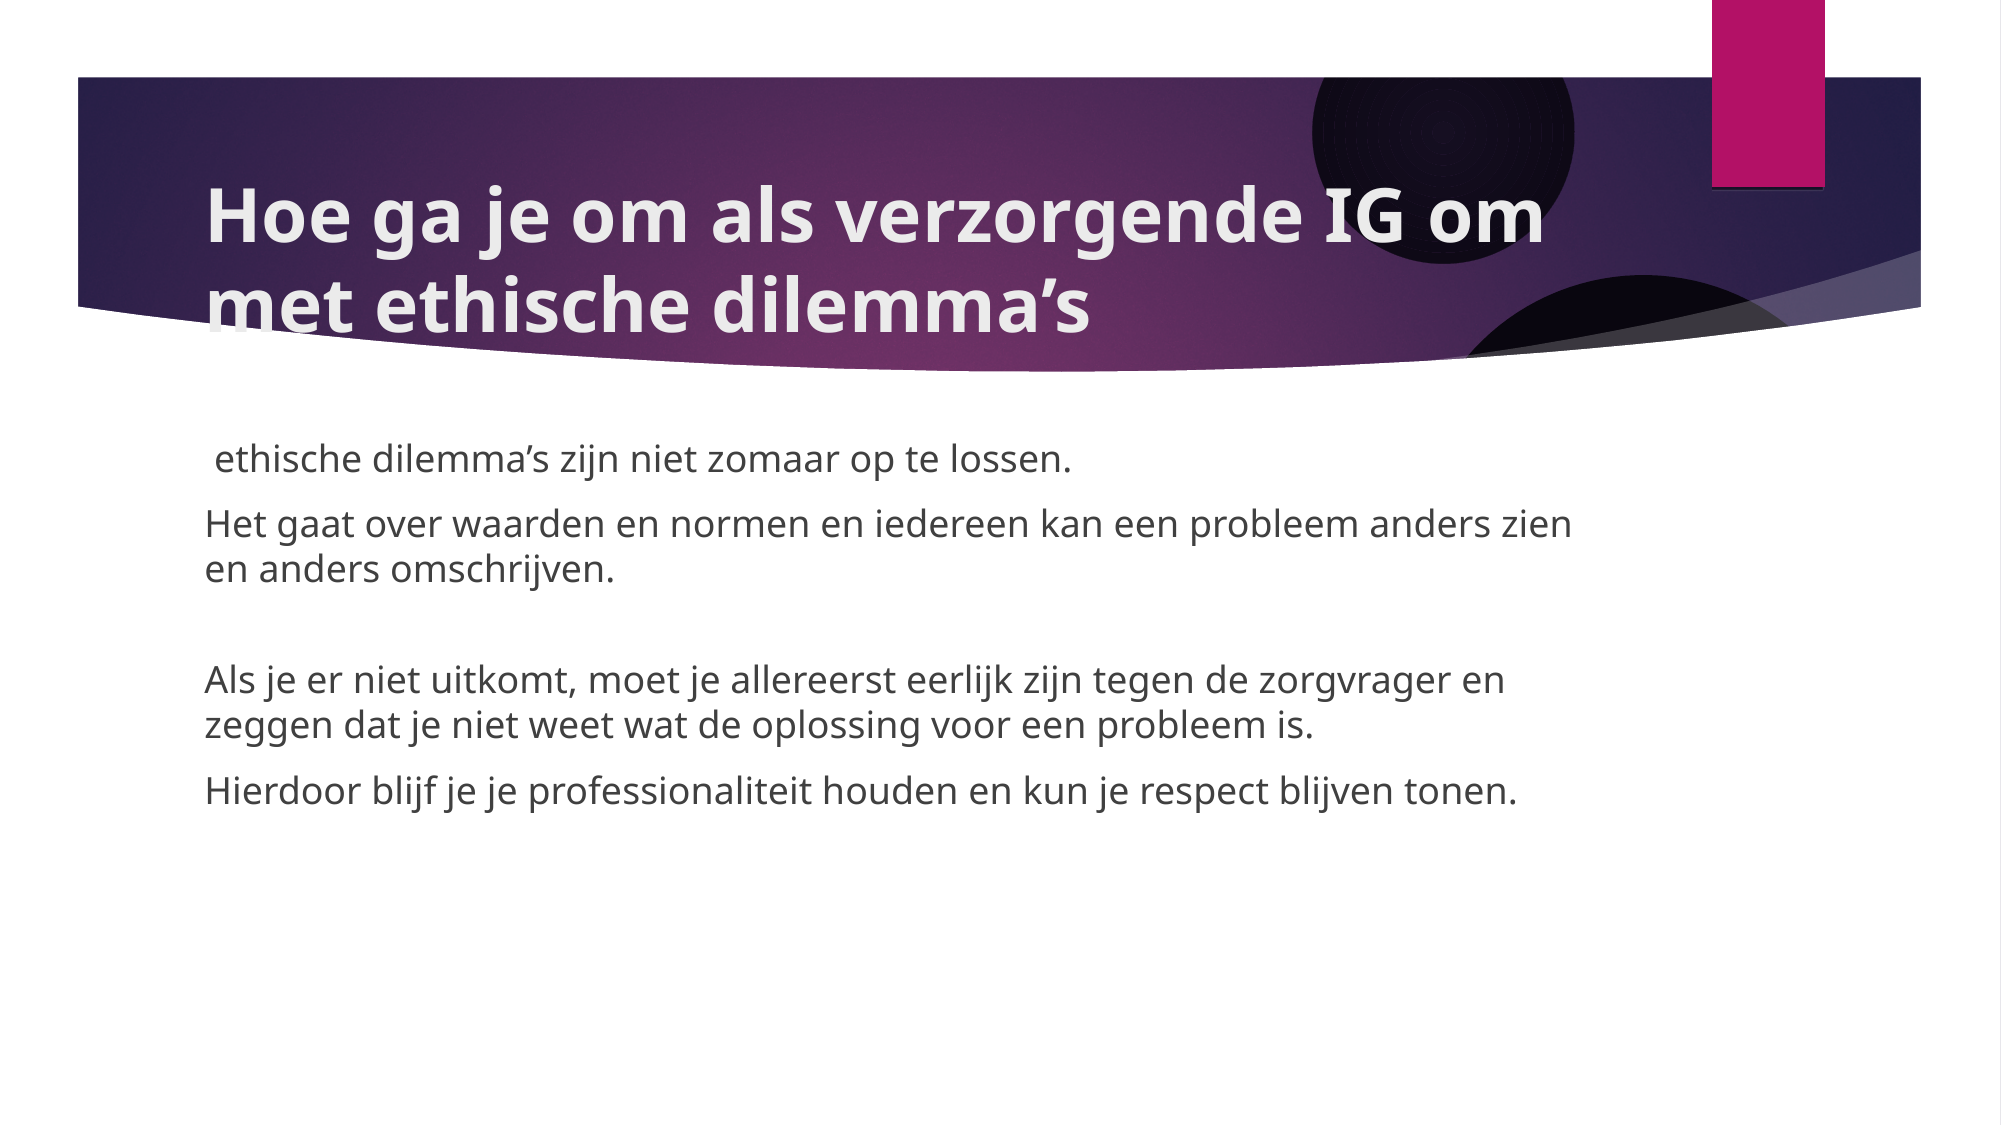

# Hoe ga je om als verzorgende IG om met ethische dilemma’s
 ethische dilemma’s zijn niet zomaar op te lossen.
Het gaat over waarden en normen en iedereen kan een probleem anders zien en anders omschrijven.
Als je er niet uitkomt, moet je allereerst eerlijk zijn tegen de zorgvrager en zeggen dat je niet weet wat de oplossing voor een probleem is.
Hierdoor blijf je je professionaliteit houden en kun je respect blijven tonen.